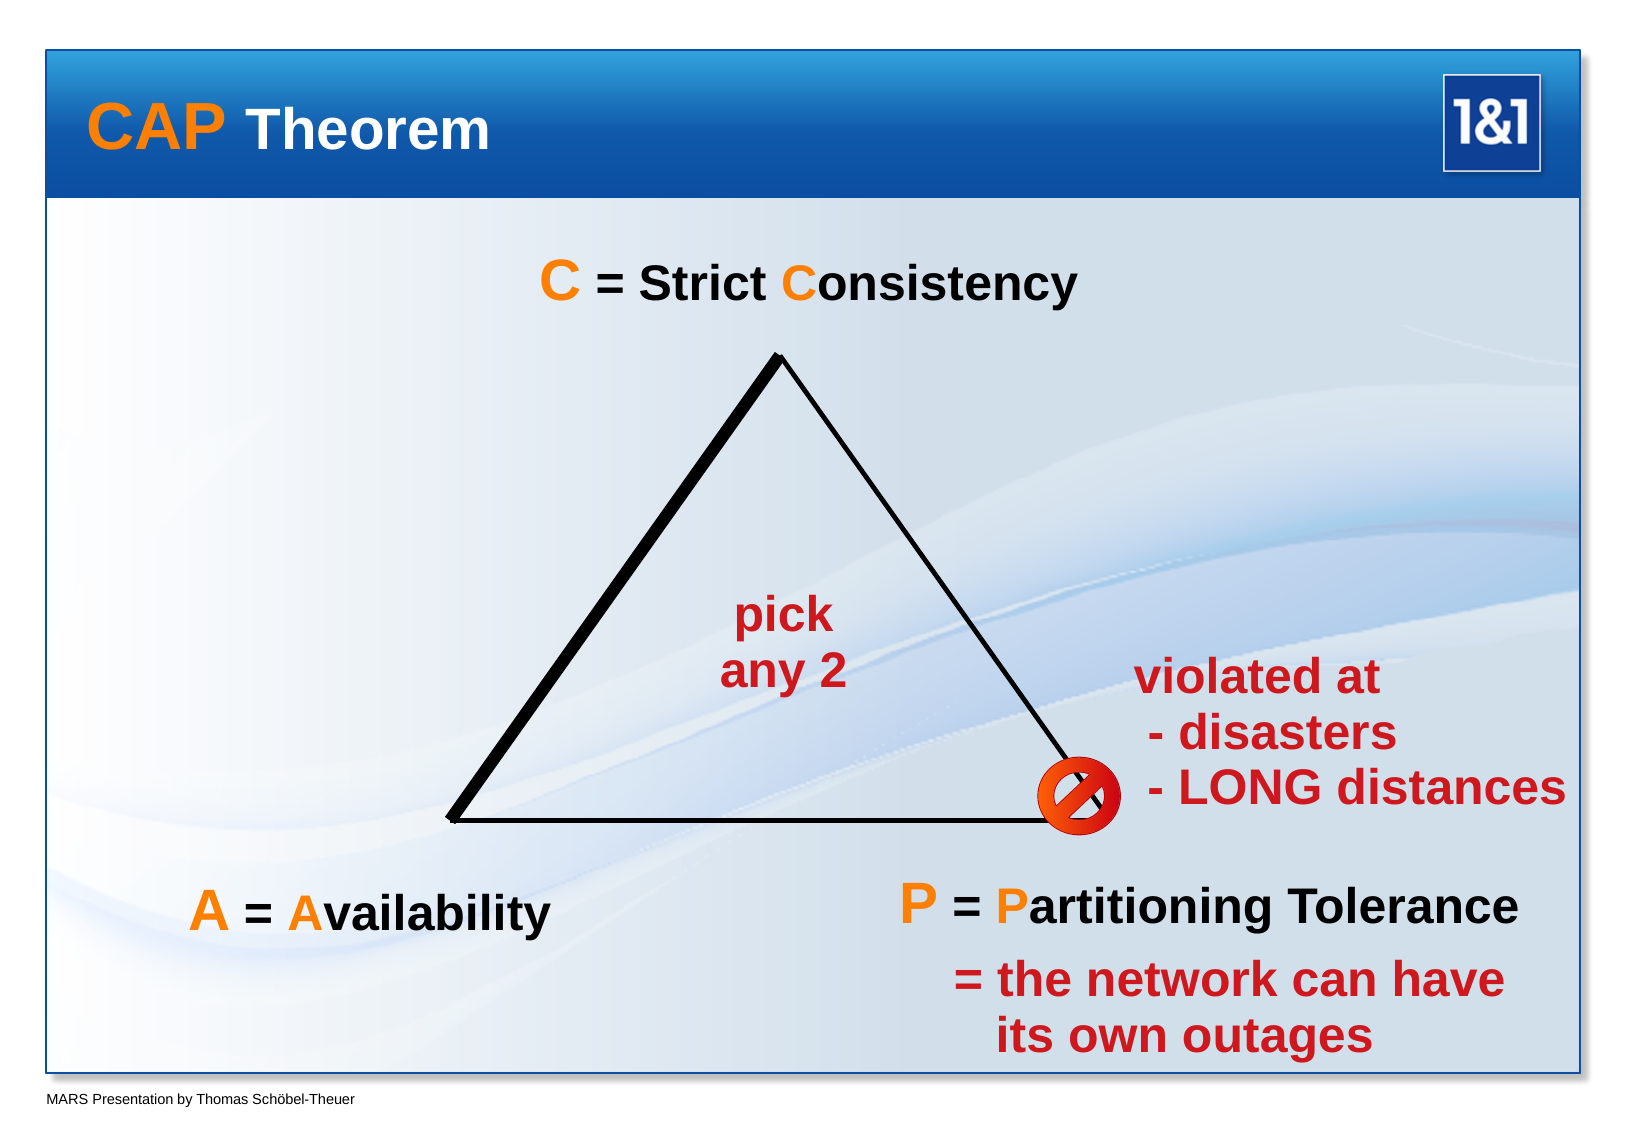

# CAP Theorem
C = Strict Consistency
pick
any 2
violated at
 - disasters
 - LONG distances
P = Partitioning Tolerance
A = Availability
= the network can have
 its own outages
MARS Presentation by Thomas Schöbel-Theuer